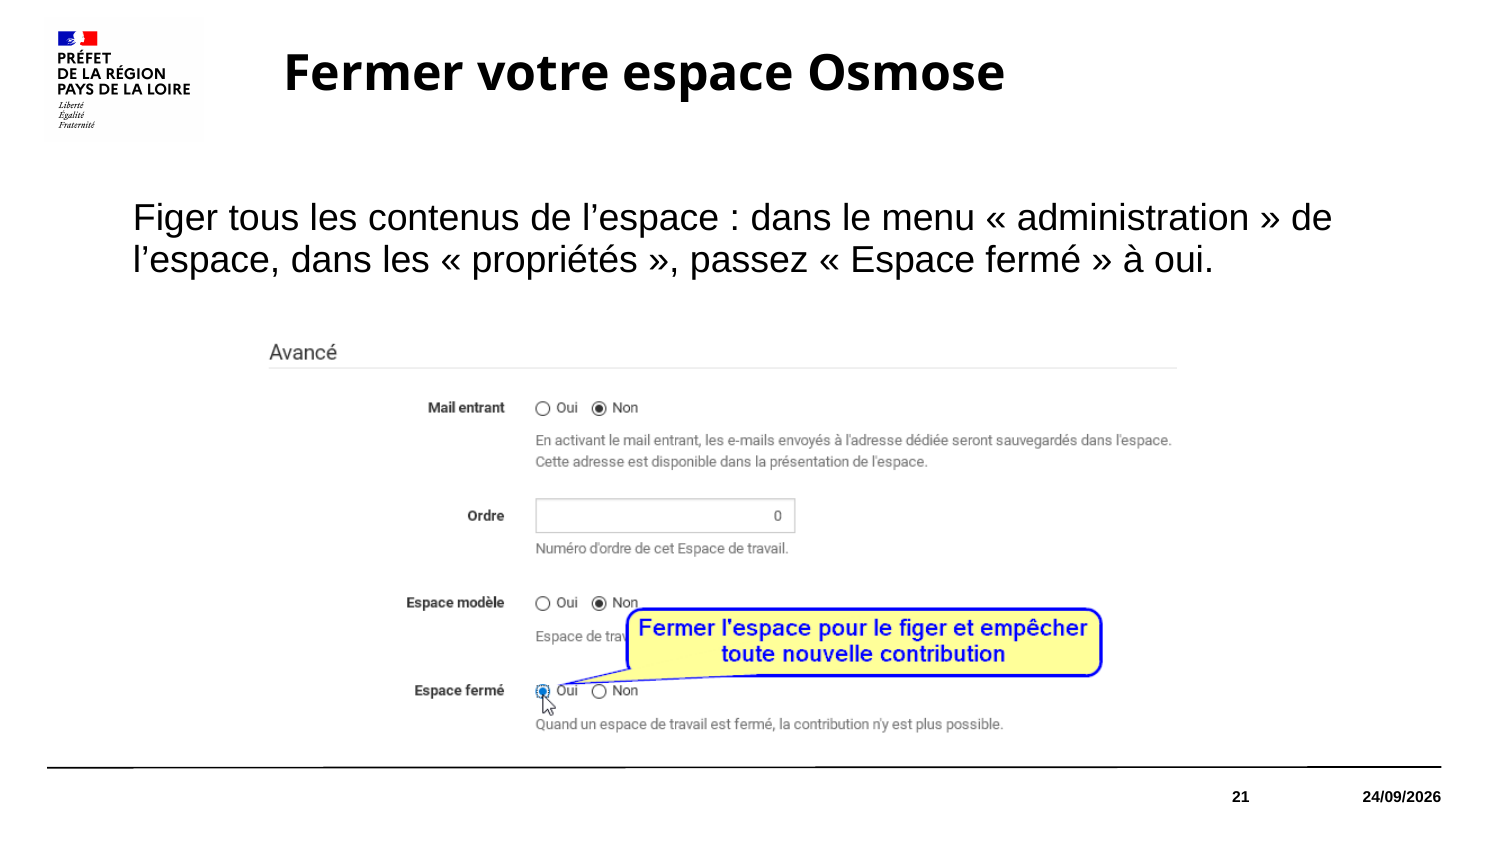

# Fermer votre espace Osmose
Figer tous les contenus de l’espace : dans le menu « administration » de l’espace, dans les « propriétés », passez « Espace fermé » à oui.